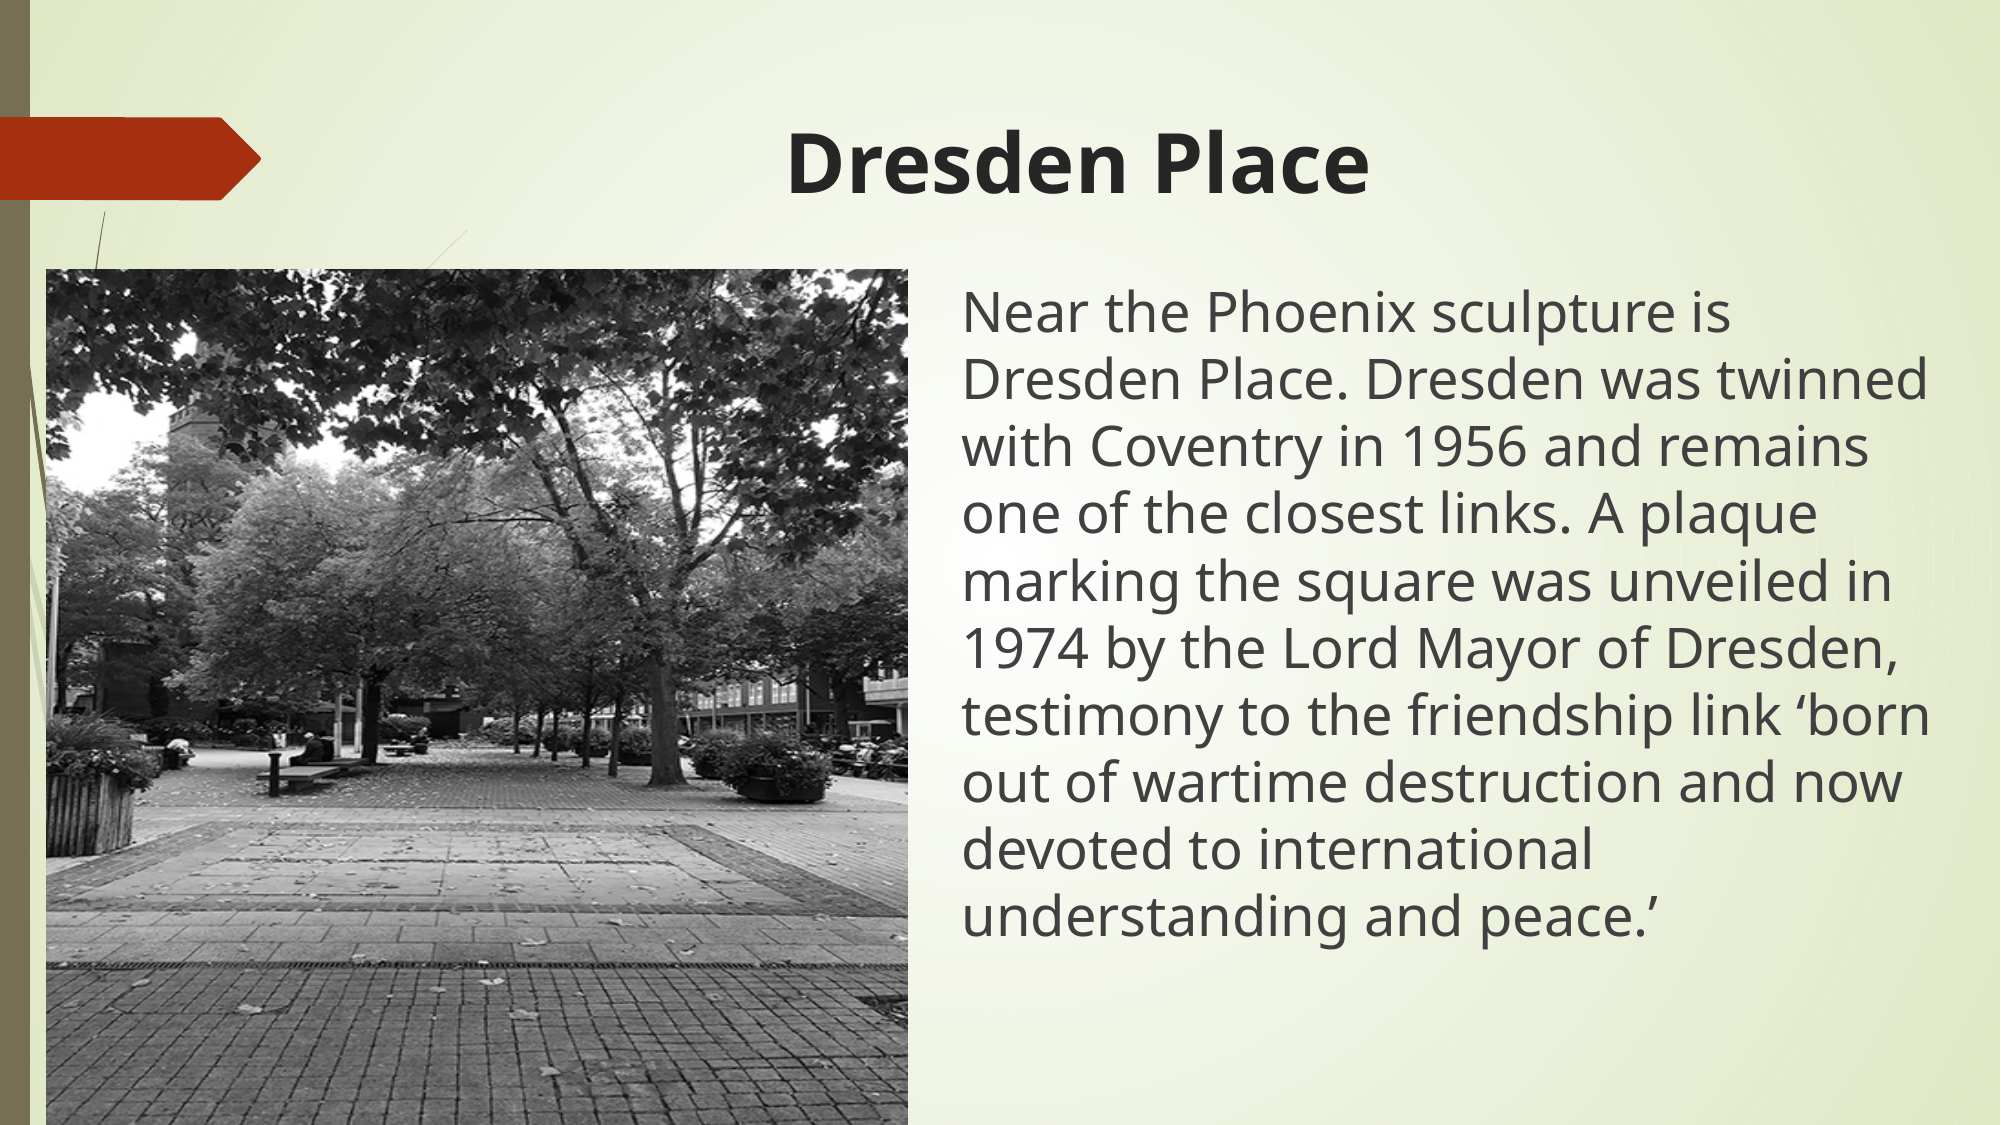

# Dresden Place
Near the Phoenix sculpture is Dresden Place. Dresden was twinned with Coventry in 1956 and remains one of the closest links. A plaque marking the square was unveiled in 1974 by the Lord Mayor of Dresden, testimony to the friendship link ‘born out of wartime destruction and now devoted to international understanding and peace.’